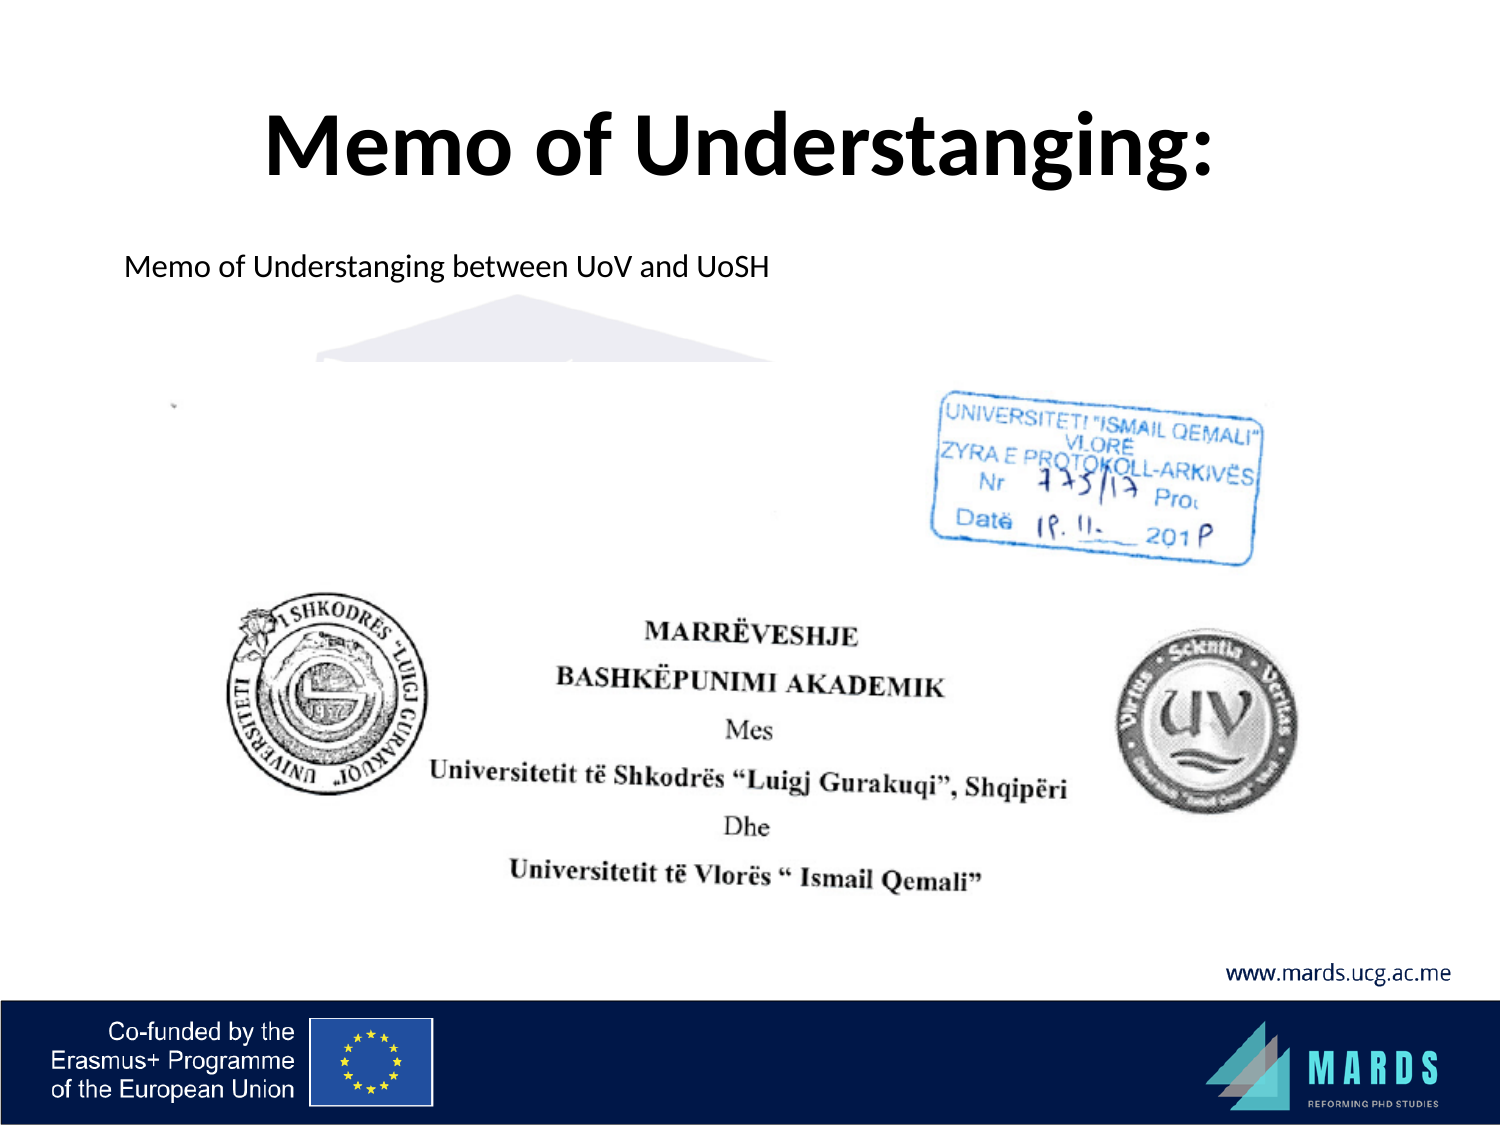

# Memo of Understanging:
  Memo of Understanging between UoV and UoSH